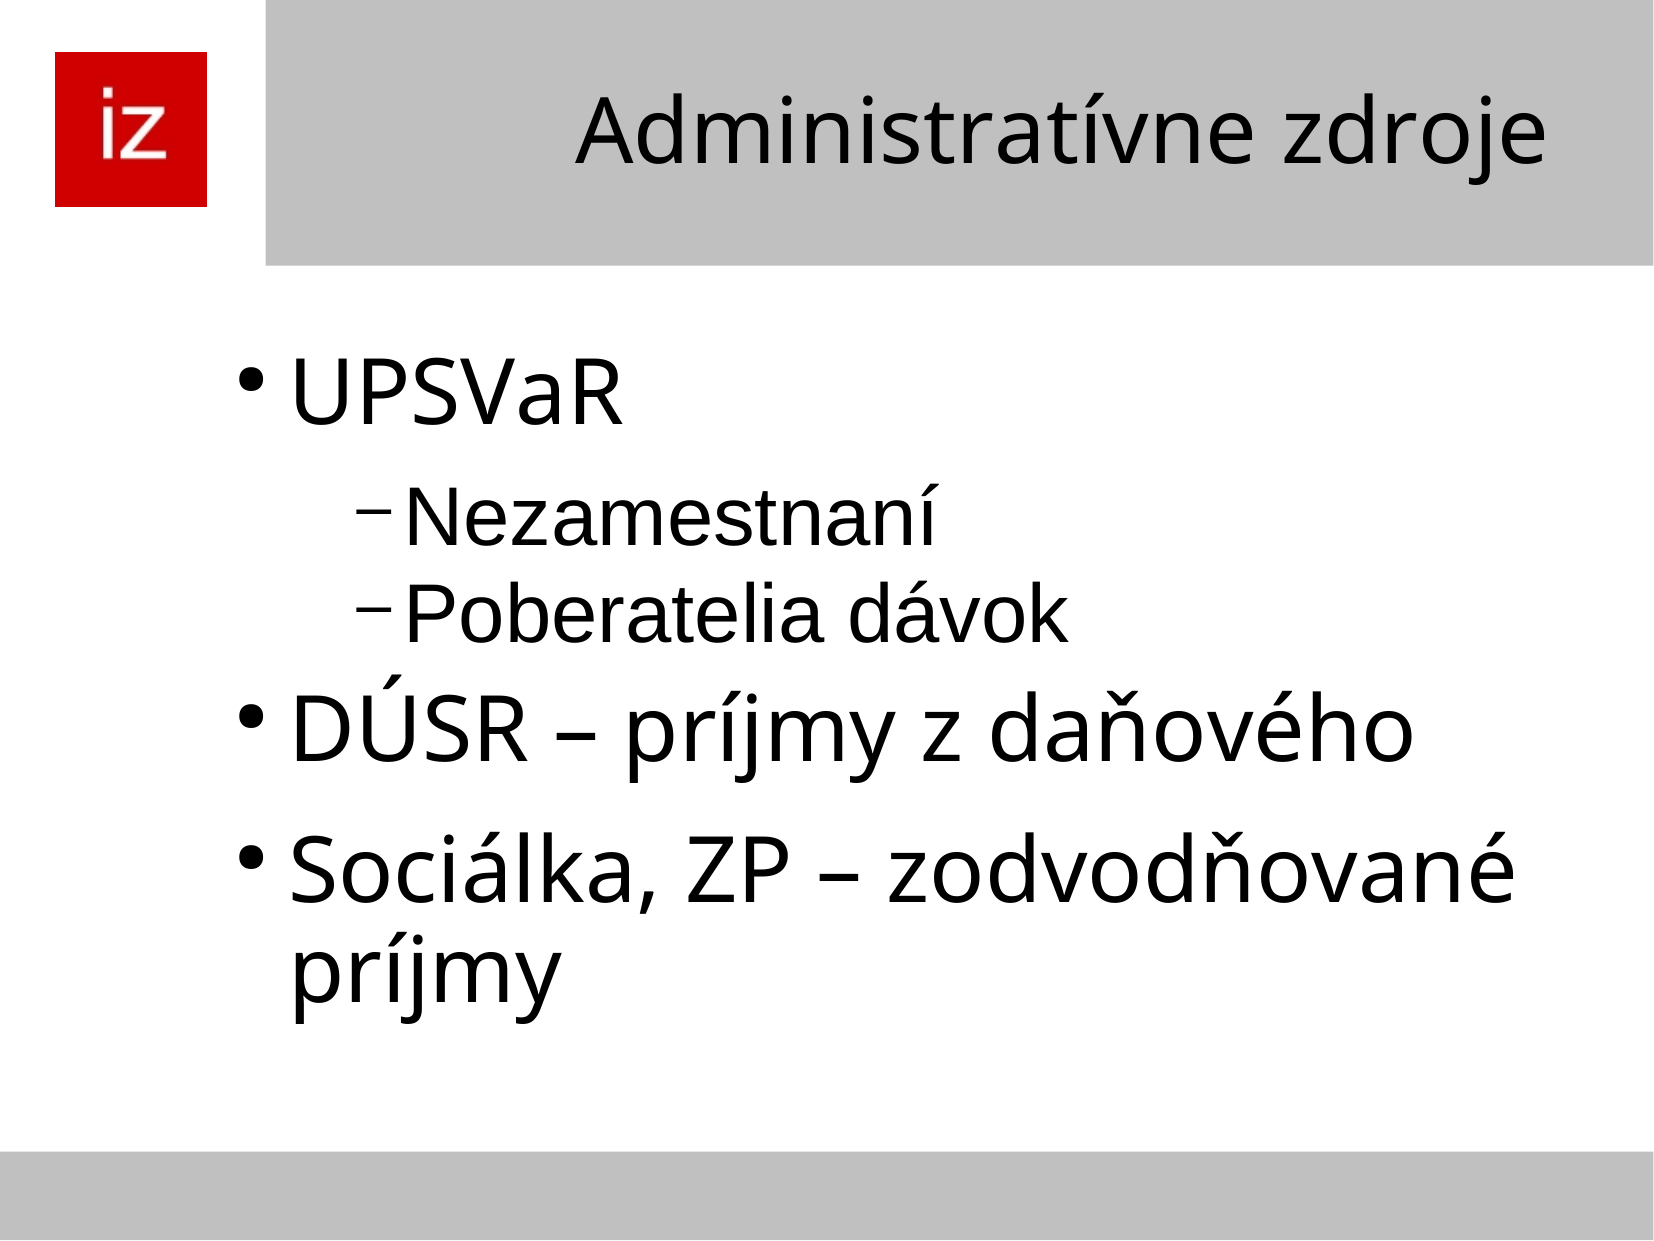

# Administratívne zdroje
UPSVaR
Nezamestnaní
Poberatelia dávok
DÚSR – príjmy z daňového
Sociálka, ZP – zodvodňované príjmy